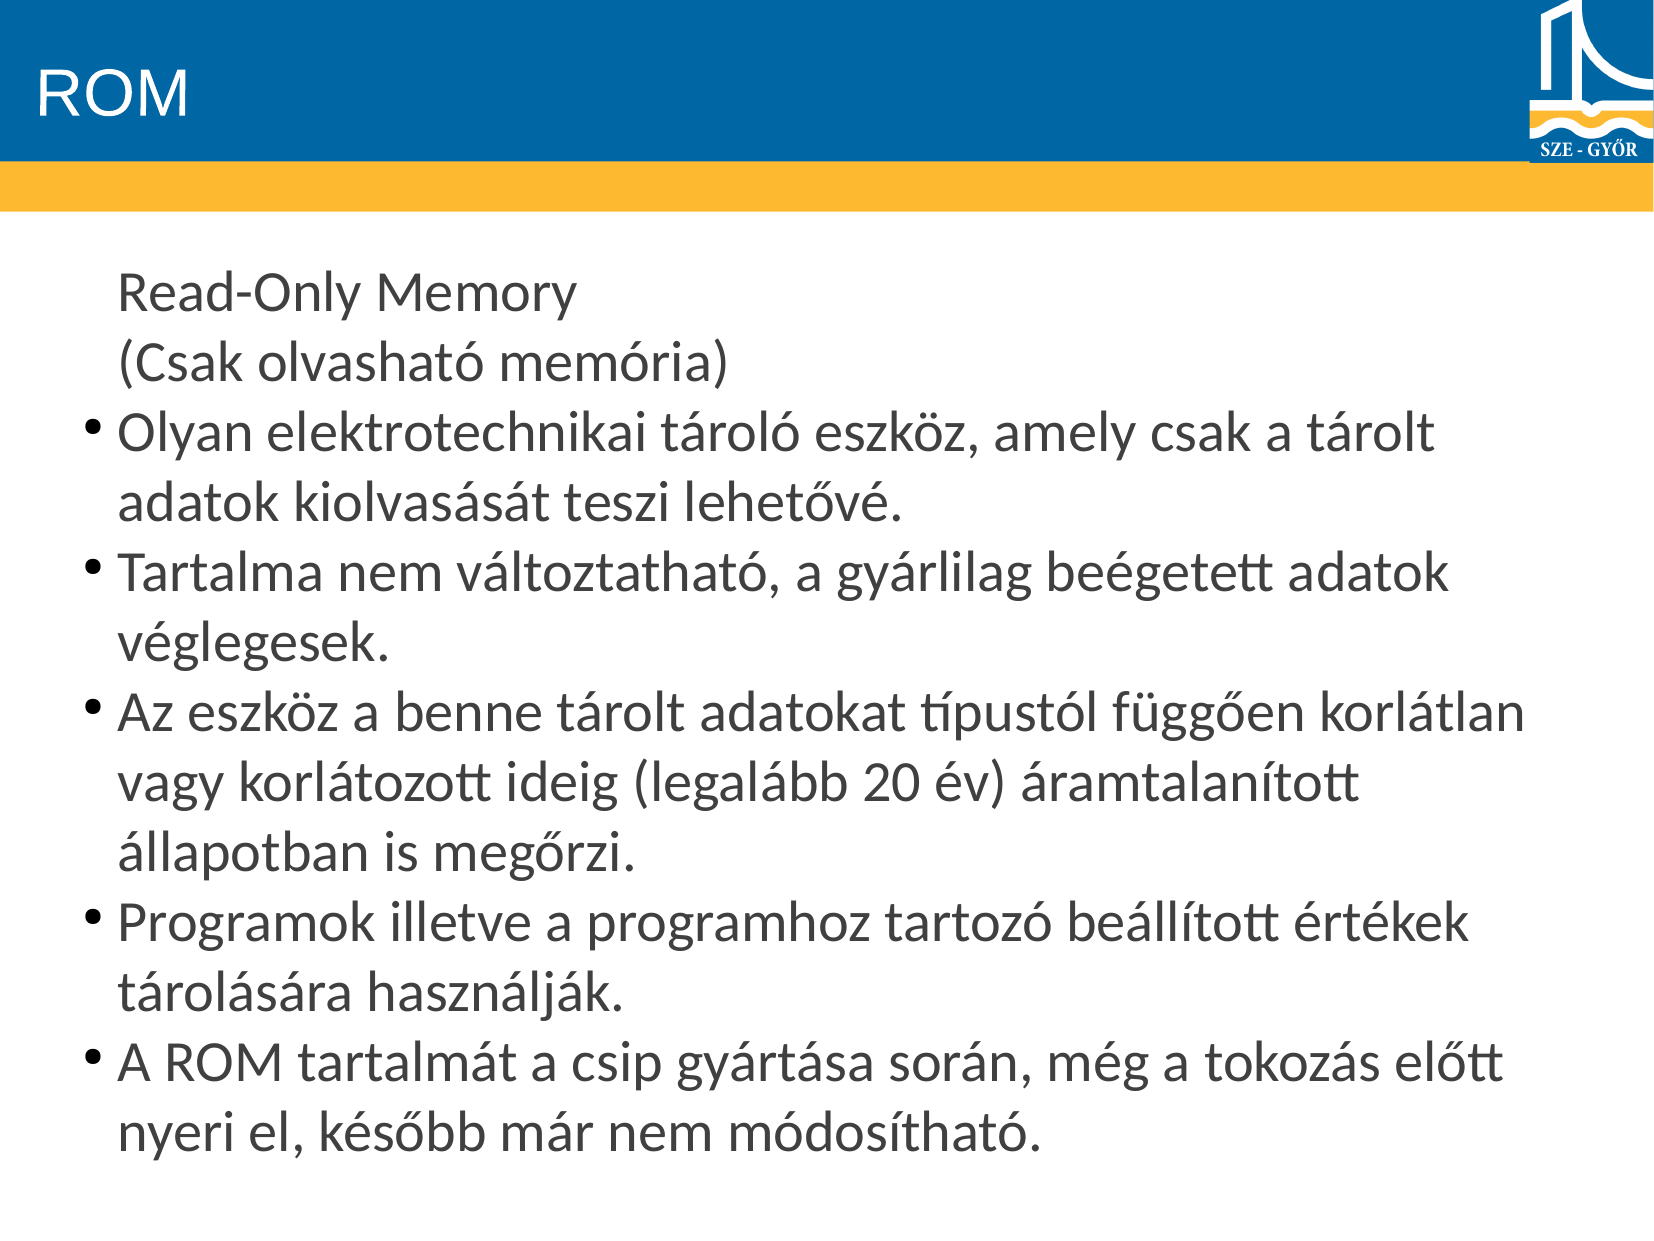

ROM
Read-Only Memory
(Csak olvasható memória)
Olyan elektrotechnikai tároló eszköz, amely csak a tárolt adatok kiolvasását teszi lehetővé.
Tartalma nem változtatható, a gyárlilag beégetett adatok véglegesek.
Az eszköz a benne tárolt adatokat típustól függően korlátlan vagy korlátozott ideig (legalább 20 év) áramtalanított állapotban is megőrzi.
Programok illetve a programhoz tartozó beállított értékek tárolására használják.
A ROM tartalmát a csip gyártása során, még a tokozás előtt nyeri el, később már nem módosítható.